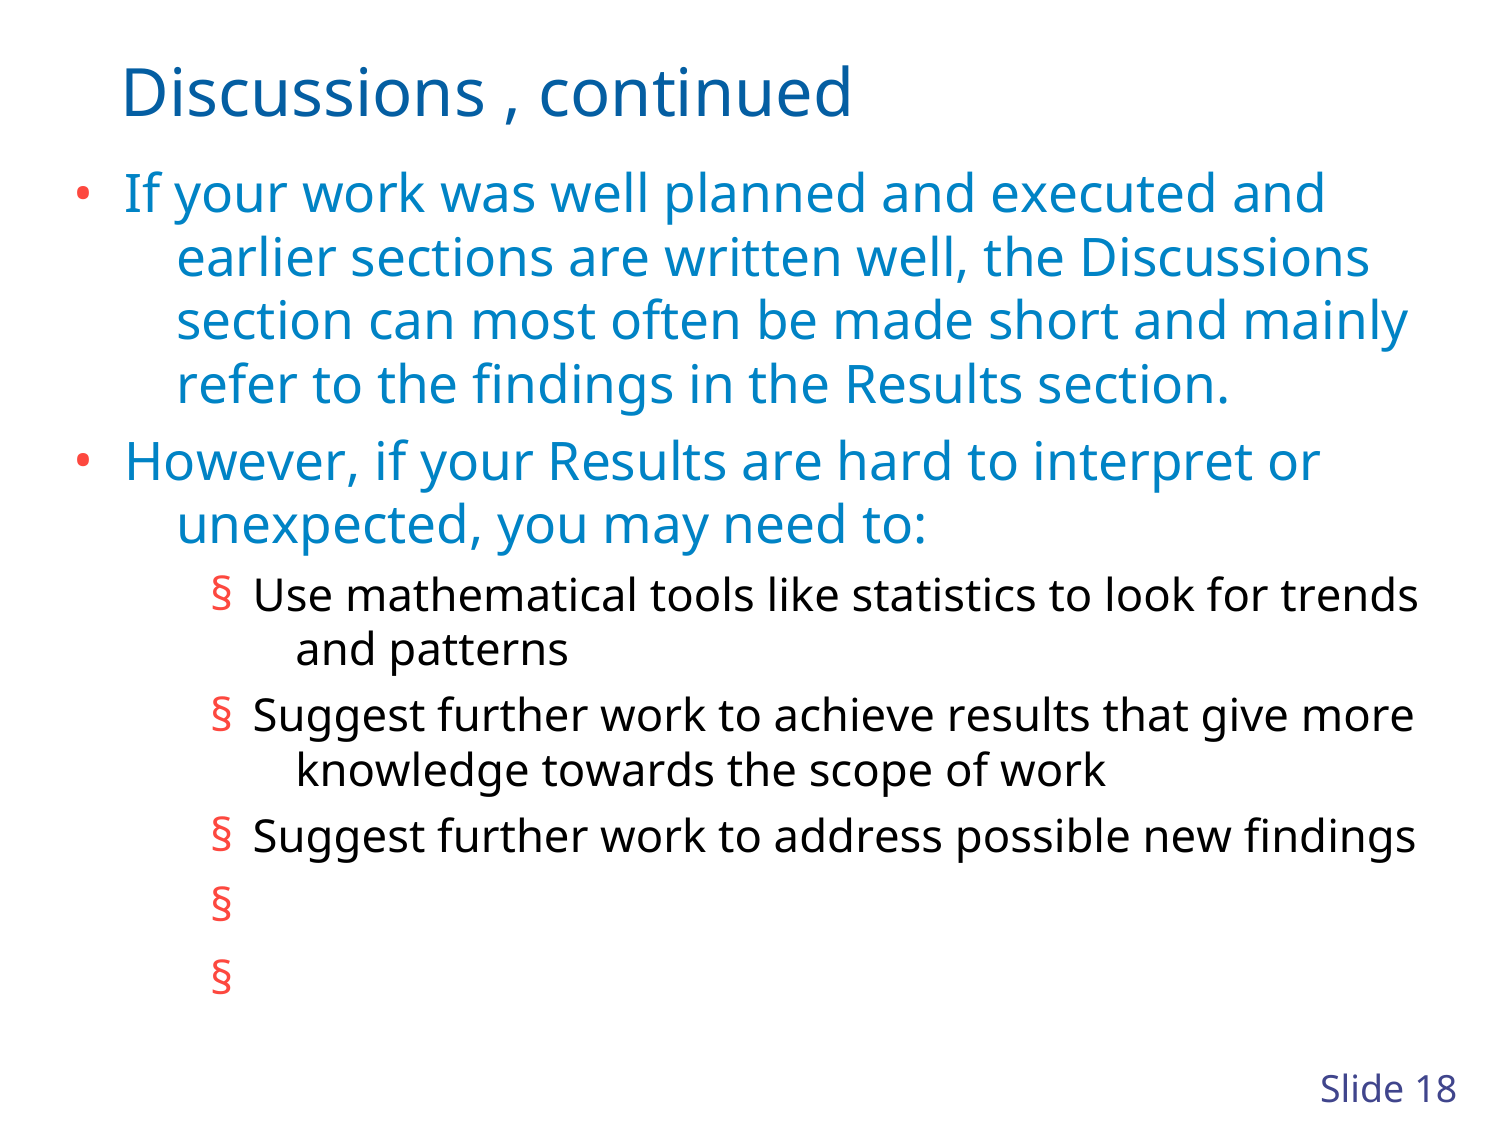

# Discussions , continued
If your work was well planned and executed and earlier sections are written well, the Discussions section can most often be made short and mainly refer to the findings in the Results section.
However, if your Results are hard to interpret or unexpected, you may need to:
Use mathematical tools like statistics to look for trends and patterns
Suggest further work to achieve results that give more knowledge towards the scope of work
Suggest further work to address possible new findings